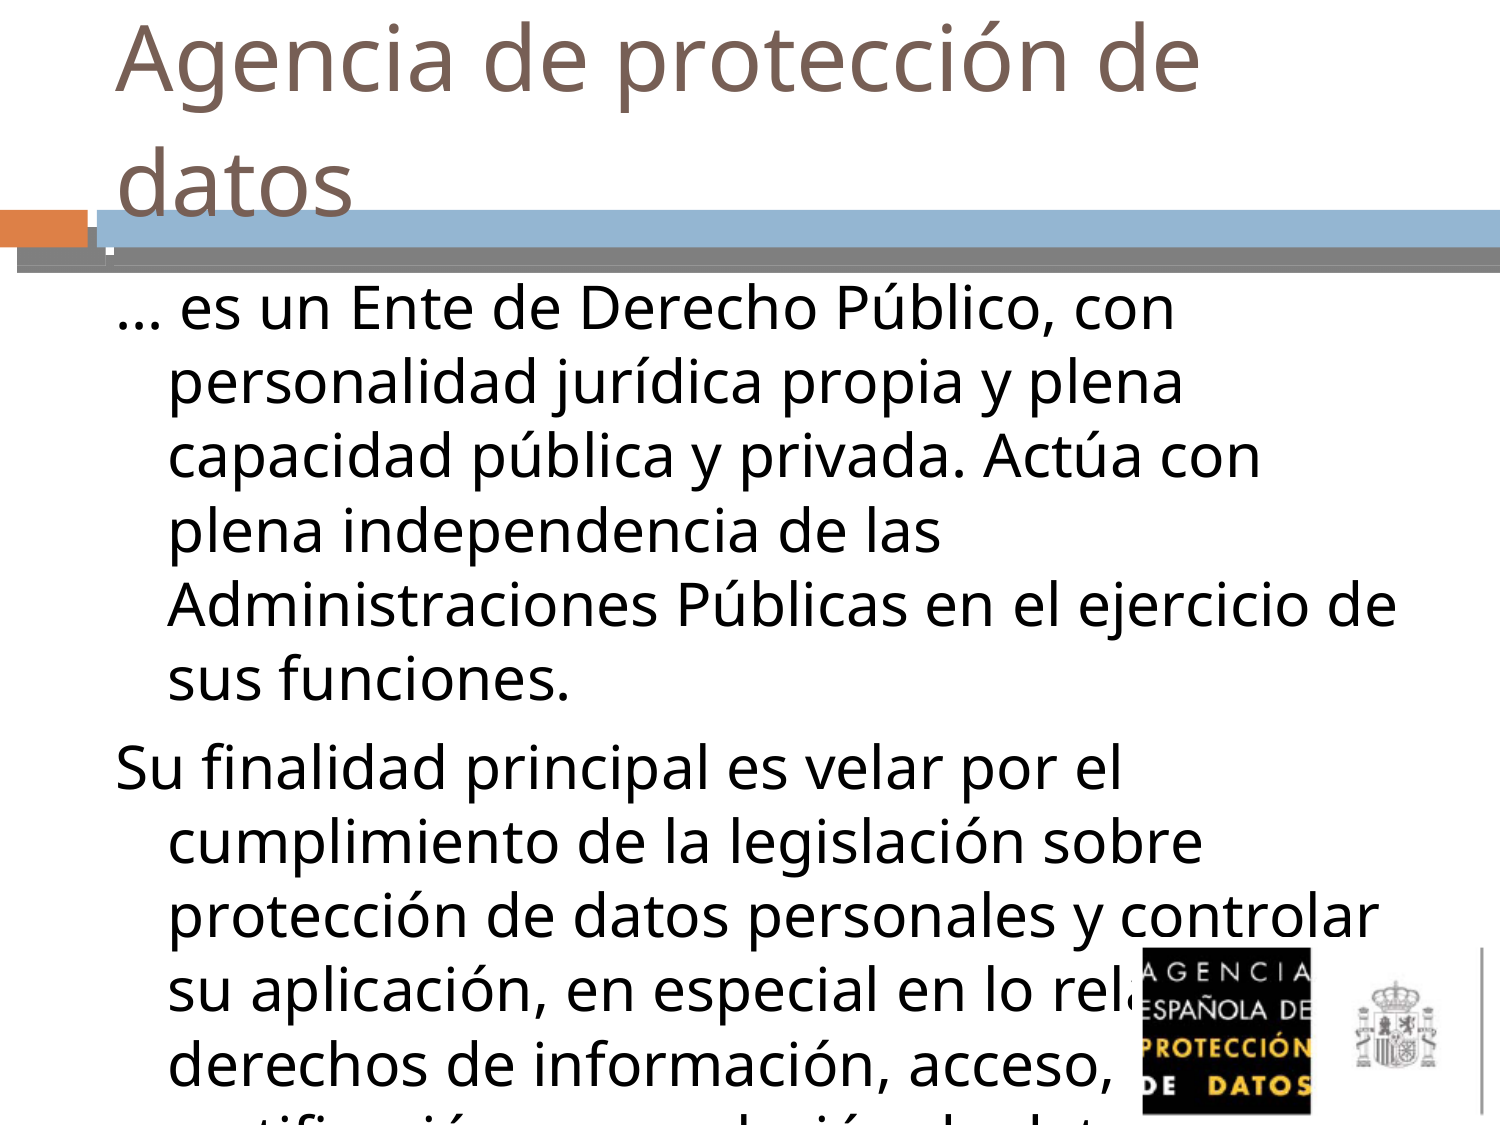

# Agencia de protección de datos
... es un Ente de Derecho Público, con personalidad jurídica propia y plena capacidad pública y privada. Actúa con plena independencia de las Administraciones Públicas en el ejercicio de sus funciones.
Su finalidad principal es velar por el cumplimiento de la legislación sobre protección de datos personales y controlar su aplicación, en especial en lo relativo a los derechos de información, acceso, oposición, rectificación y cancelación de datos.